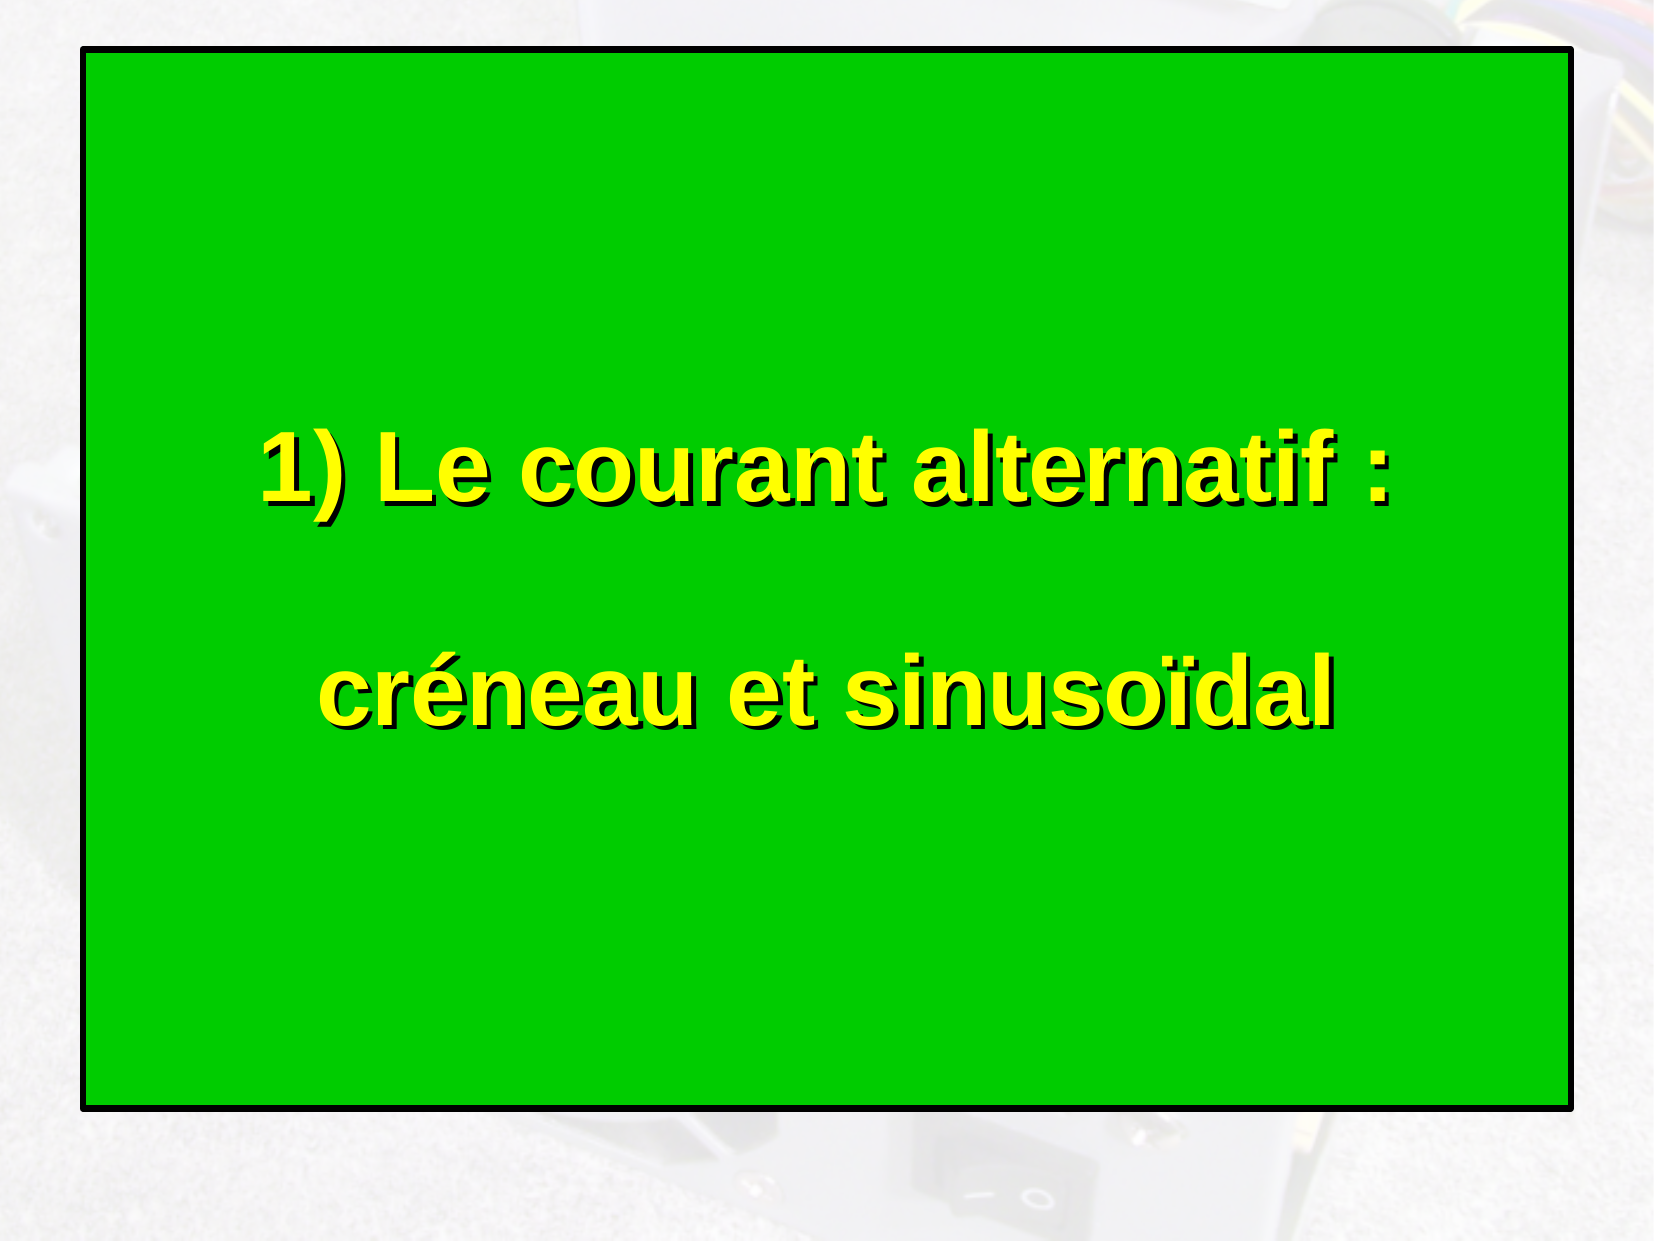

# 1) Le courant alternatif : créneau et sinusoïdal